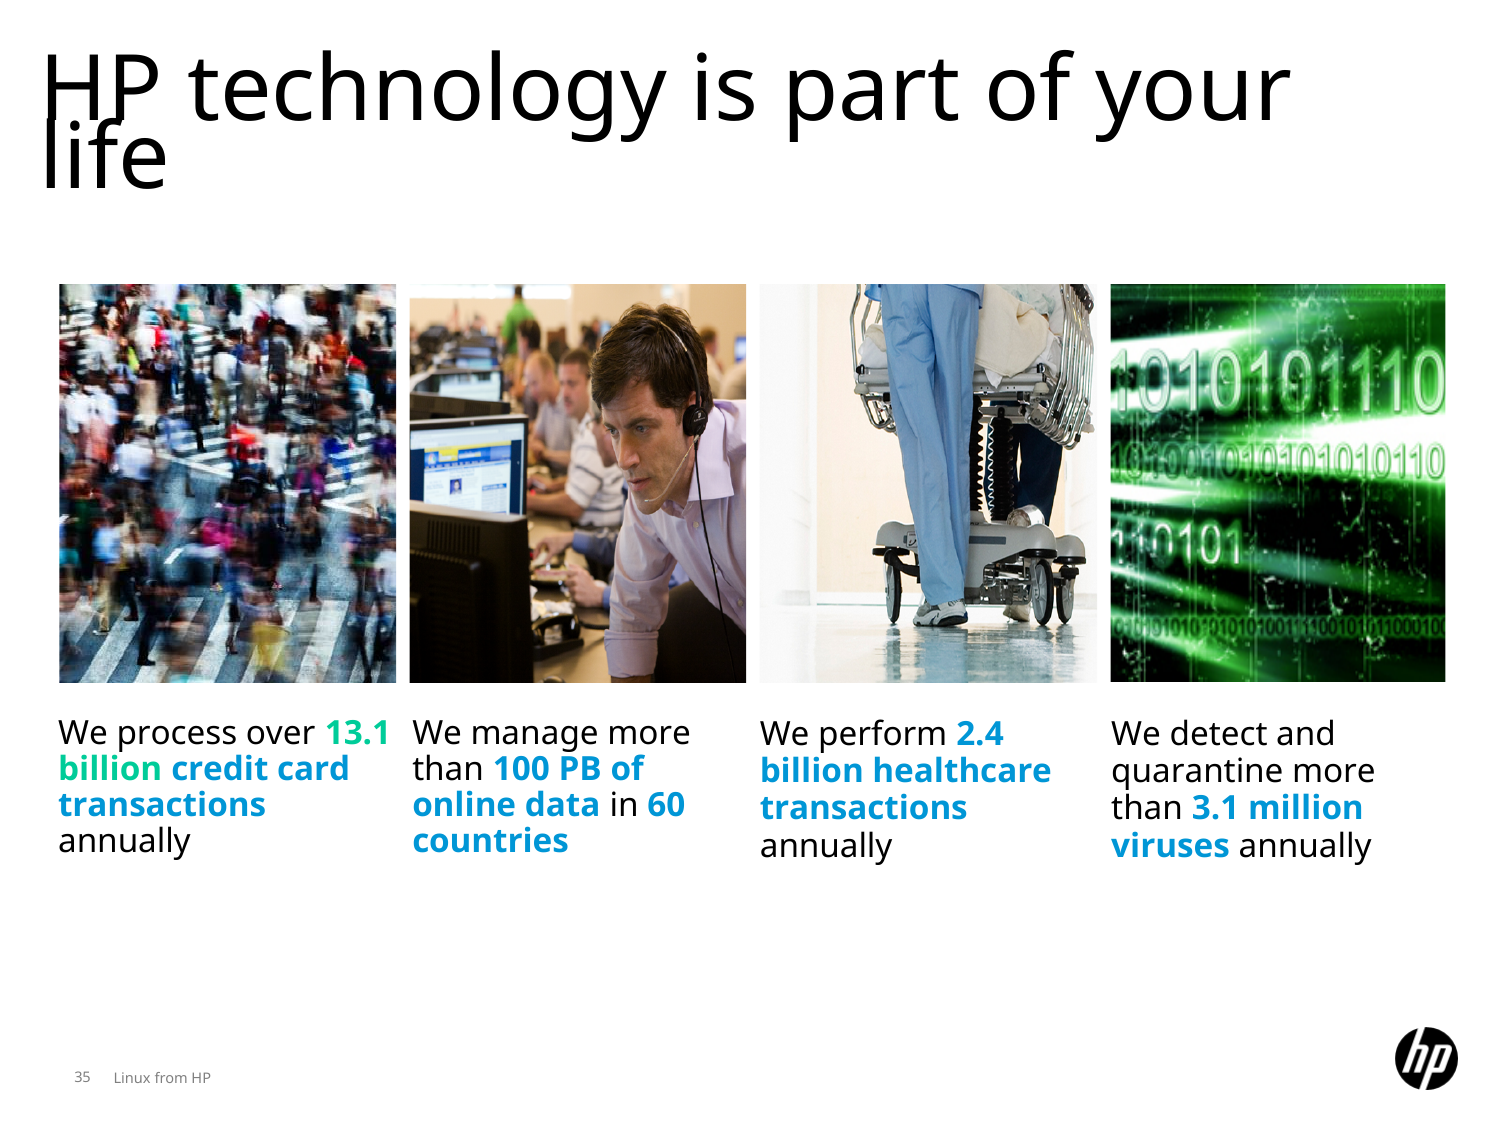

# HP technology is part of your life
We process over 13.1 billion credit card transactions annually
We manage more than 100 PB of online data in 60 countries
We perform 2.4 billion healthcare transactions annually
We detect and quarantine more than 3.1 million viruses annually